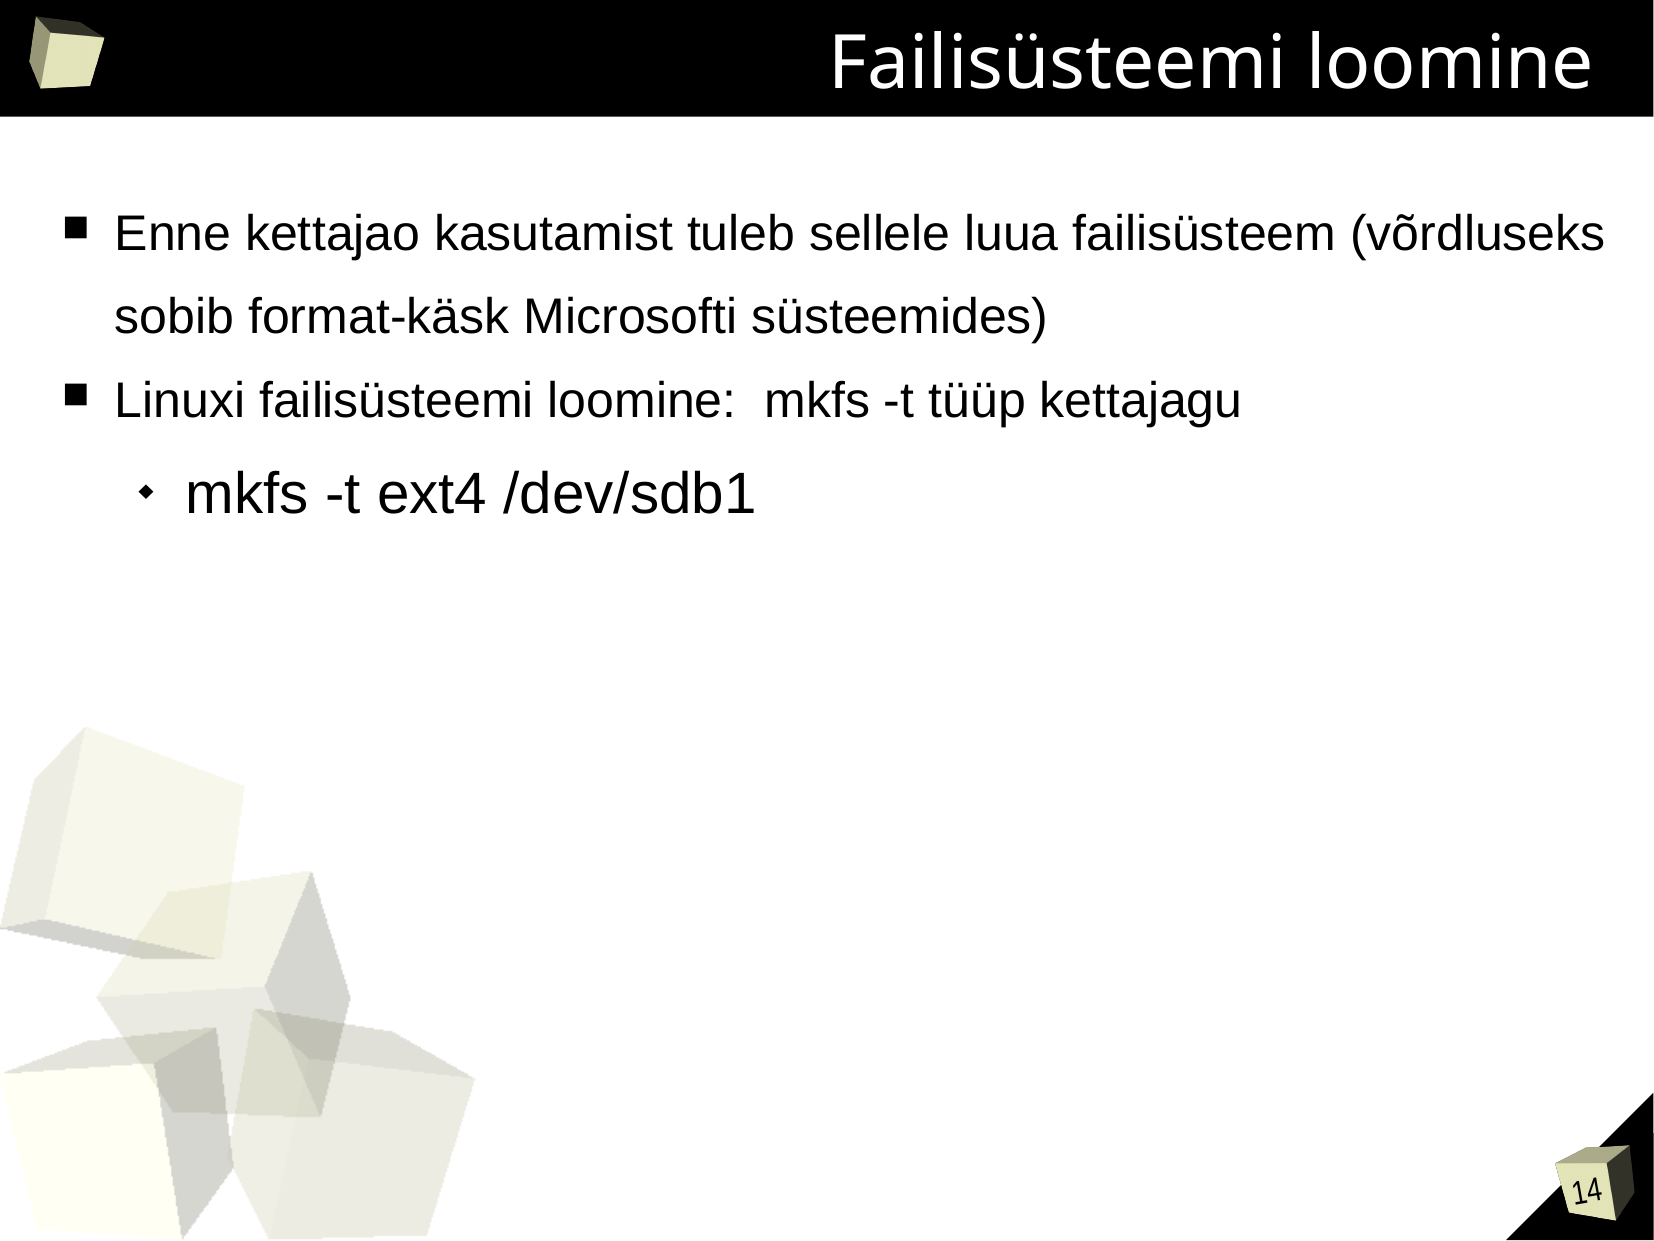

# Failisüsteemi loomine
Enne kettajao kasutamist tuleb sellele luua failisüsteem (võrdluseks sobib format-käsk Microsofti süsteemides)
Linuxi failisüsteemi loomine: mkfs -t tüüp kettajagu
mkfs -t ext4 /dev/sdb1